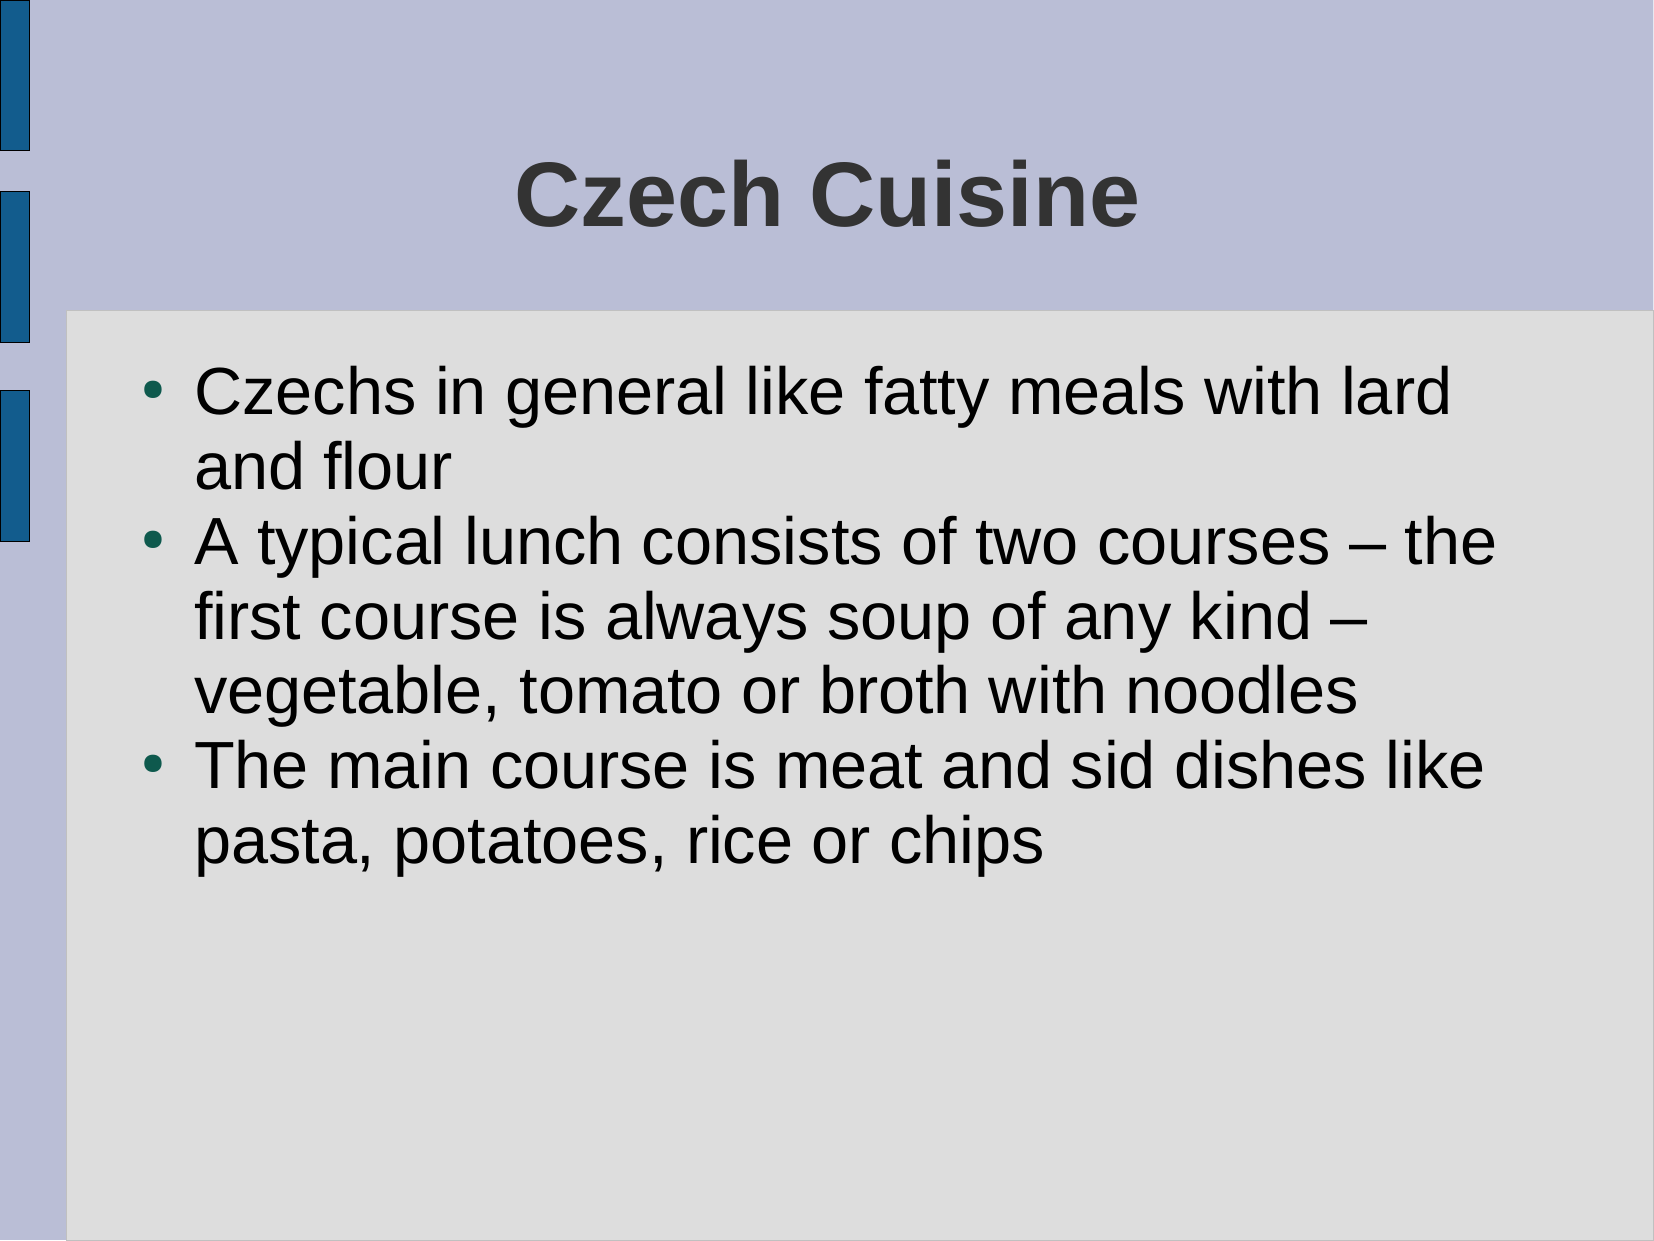

# Czech Cuisine
Czechs in general like fatty meals with lard and flour
A typical lunch consists of two courses – the first course is always soup of any kind – vegetable, tomato or broth with noodles
The main course is meat and sid dishes like pasta, potatoes, rice or chips